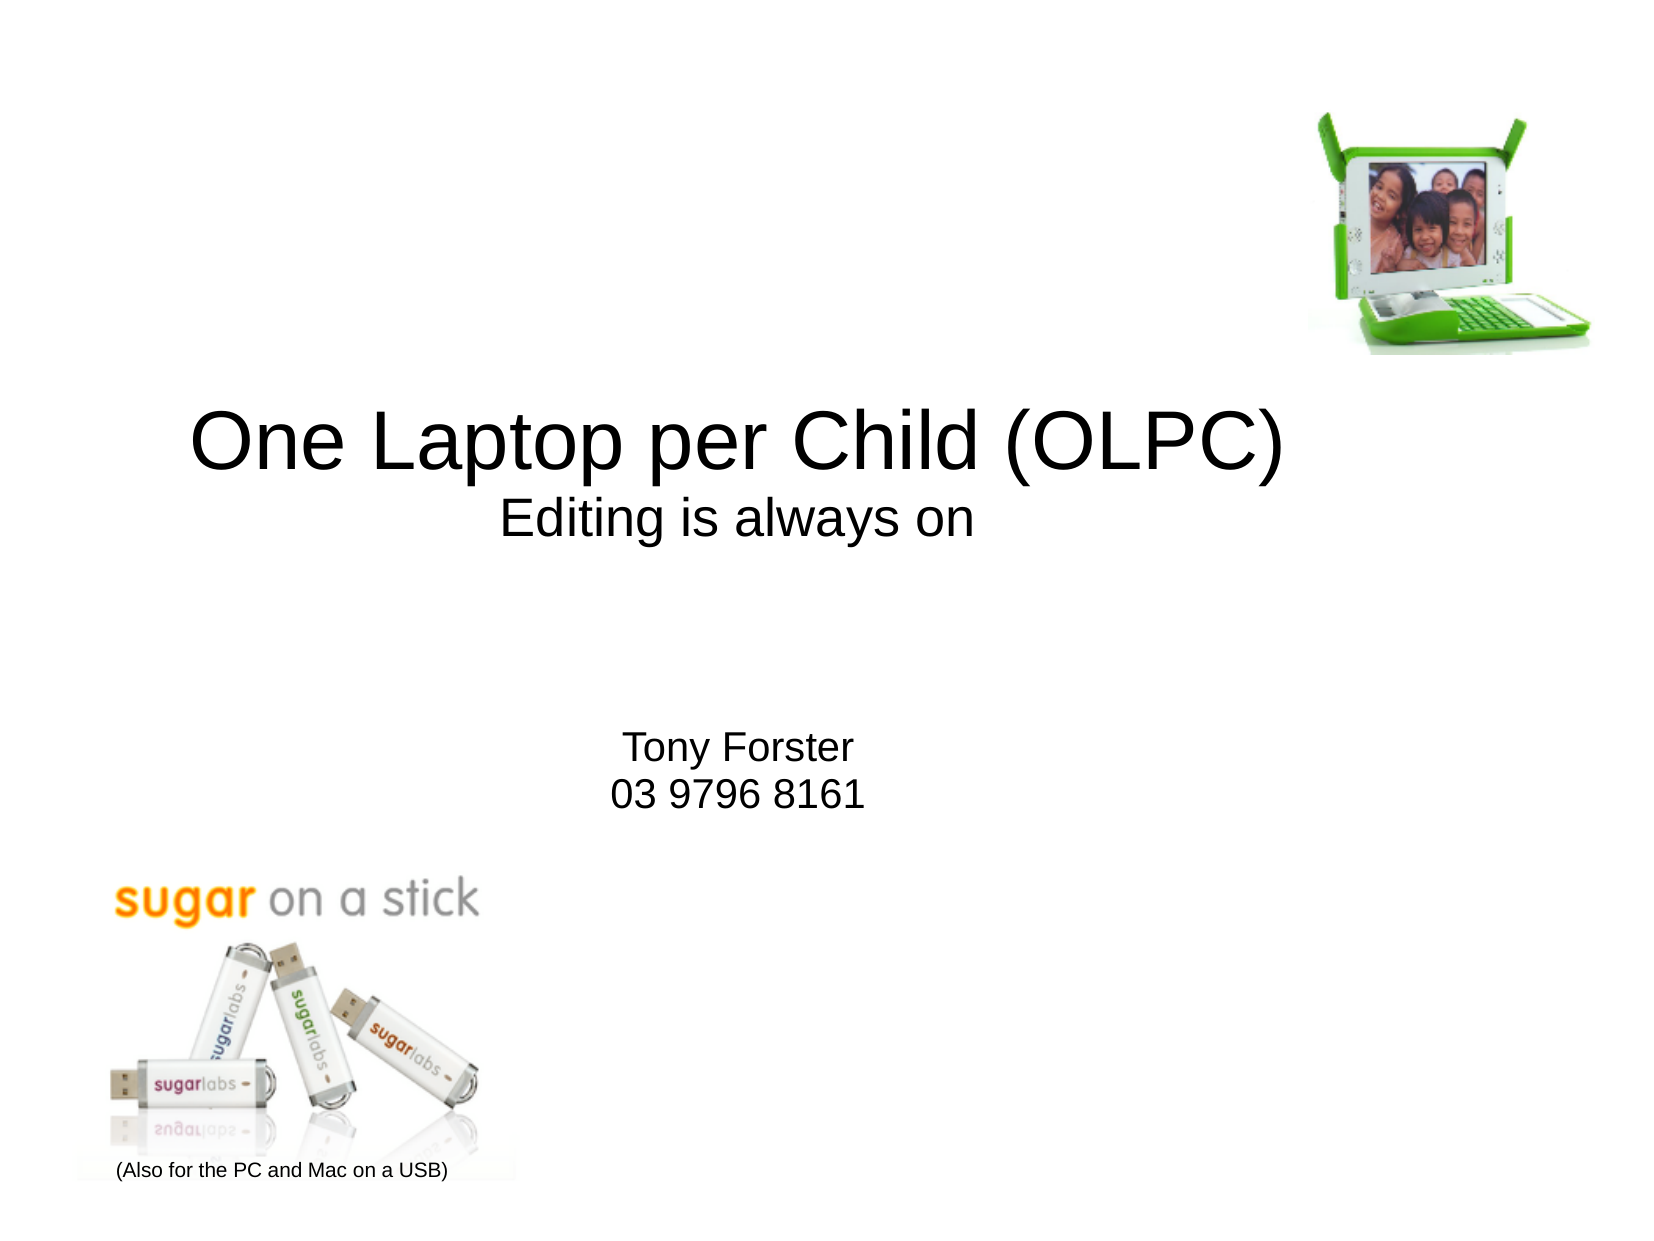

One Laptop per Child (OLPC)
Editing is always on
Tony Forster
03 9796 8161
(Also for the PC and Mac on a USB)